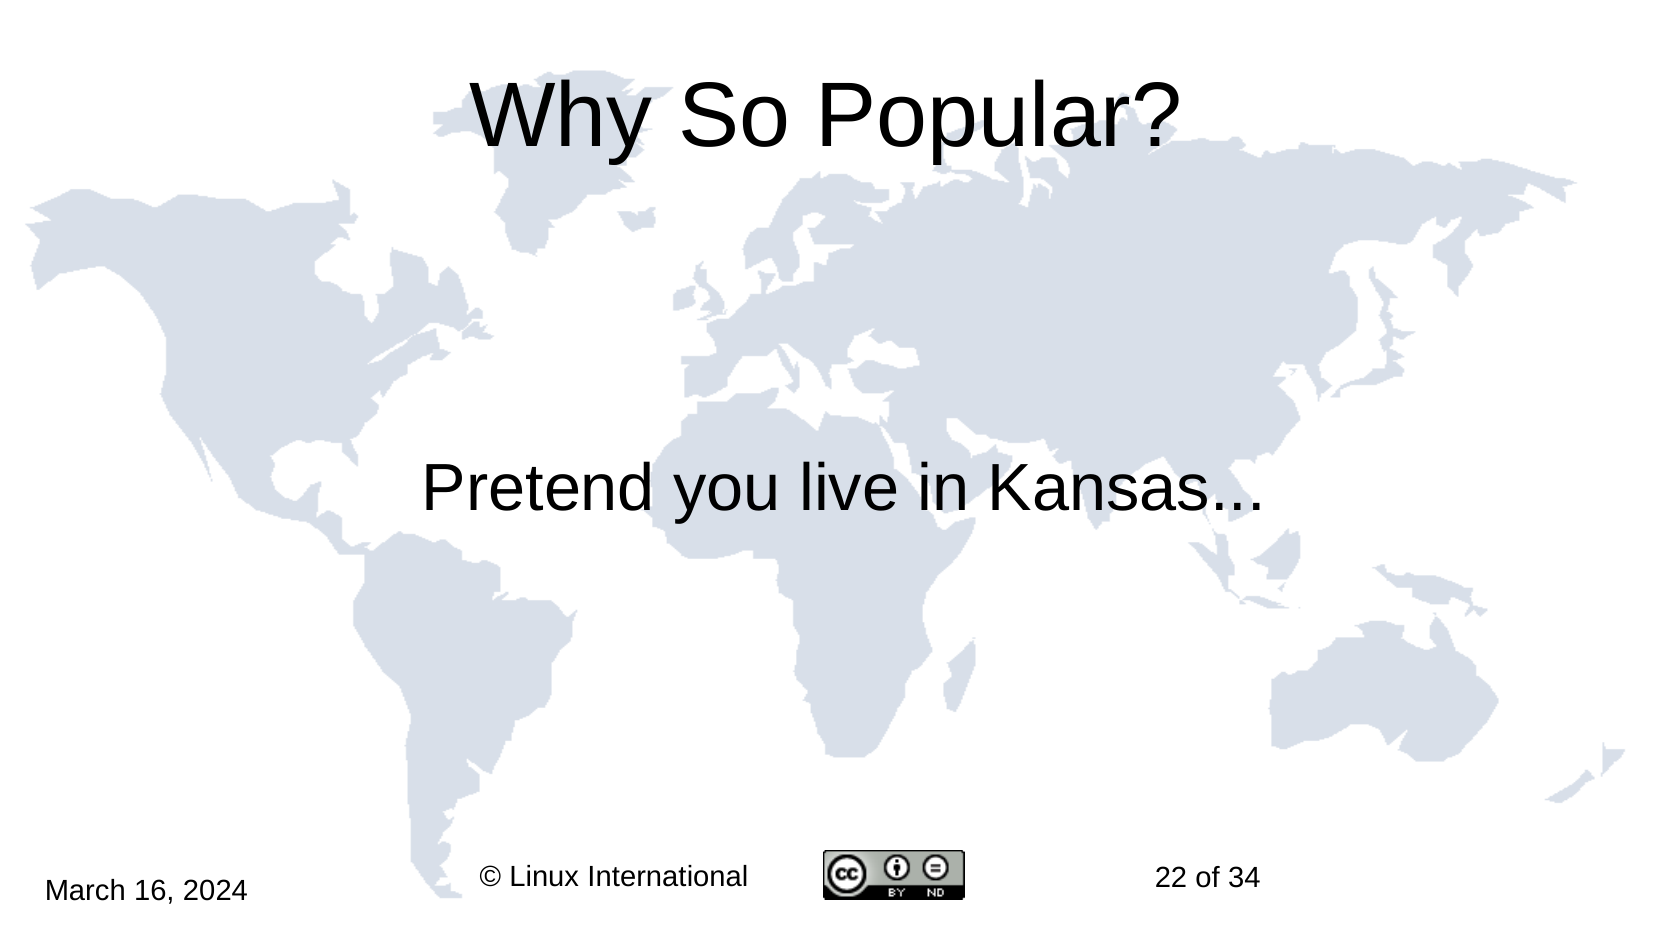

# Why So Popular?
Pretend you live in Kansas...